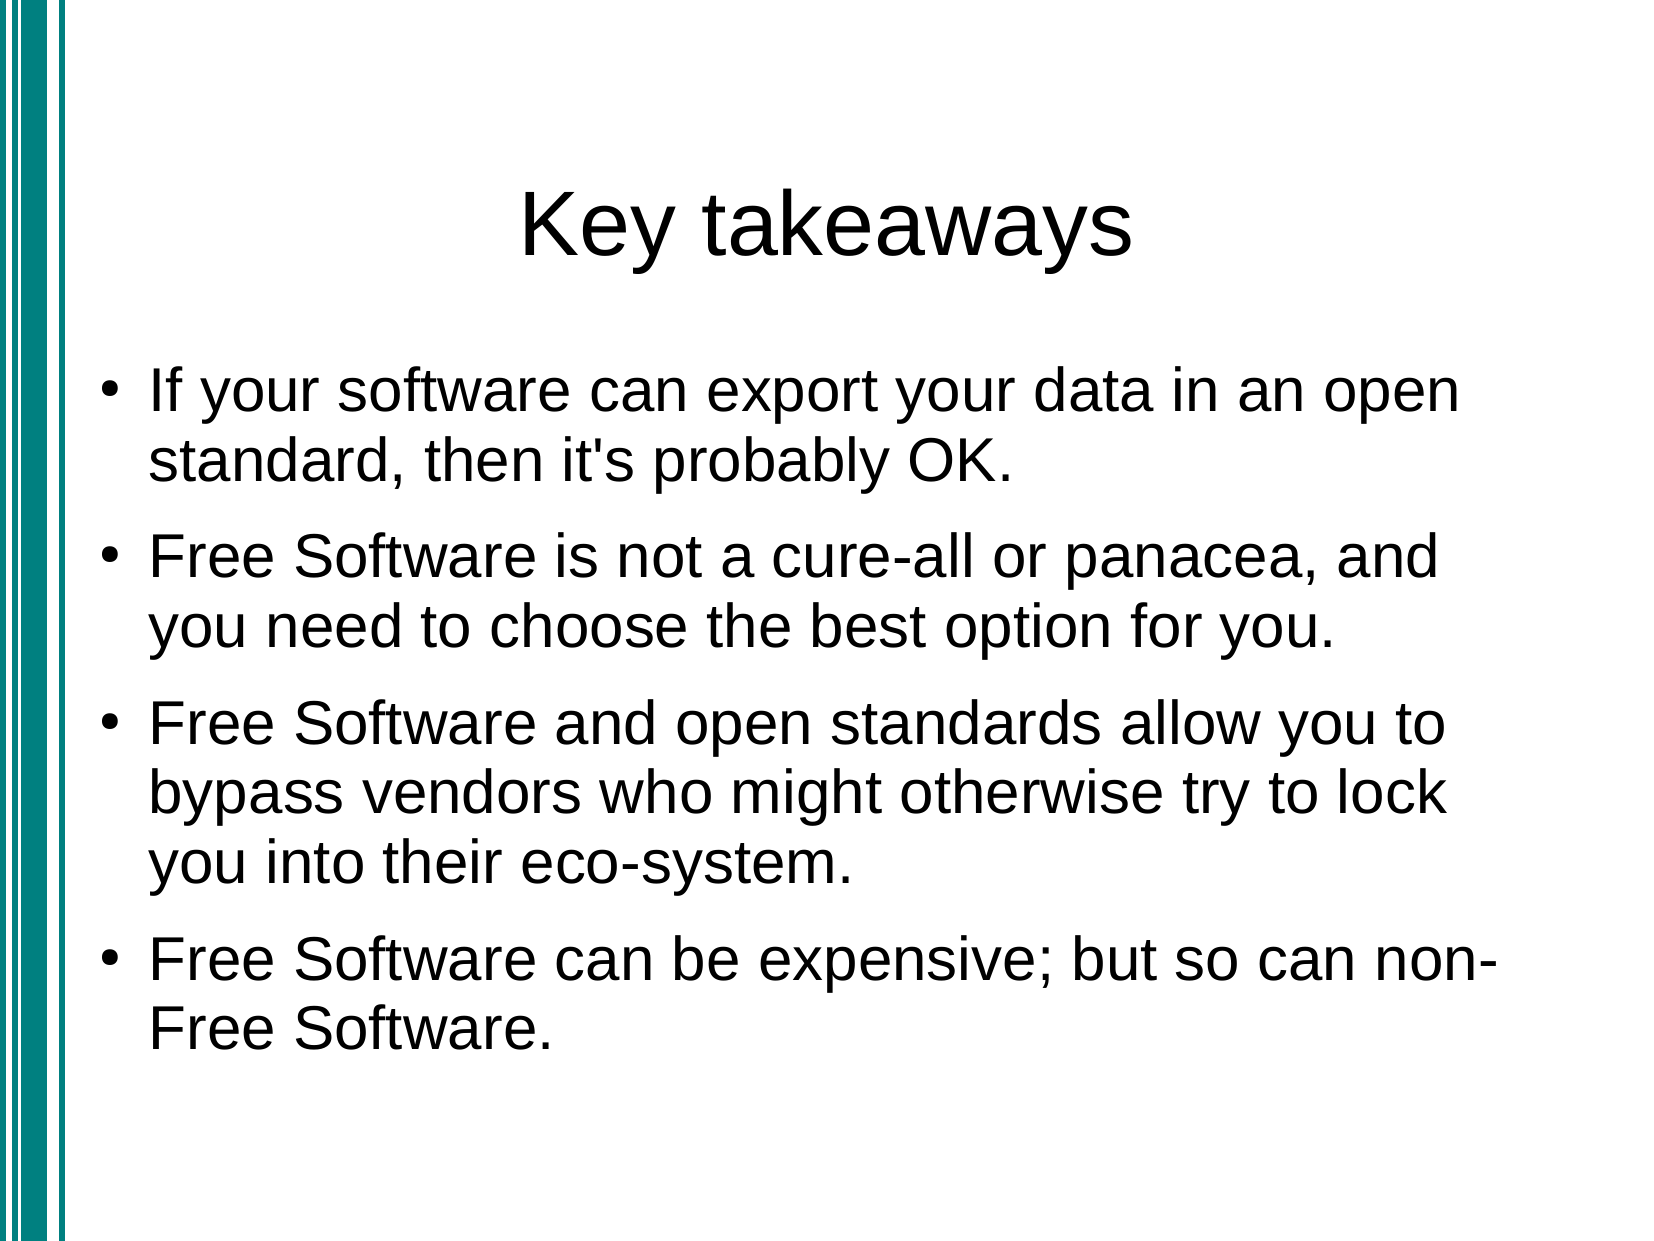

# Key takeaways
If your software can export your data in an open standard, then it's probably OK.
Free Software is not a cure-all or panacea, and you need to choose the best option for you.
Free Software and open standards allow you to bypass vendors who might otherwise try to lock you into their eco-system.
Free Software can be expensive; but so can non-Free Software.